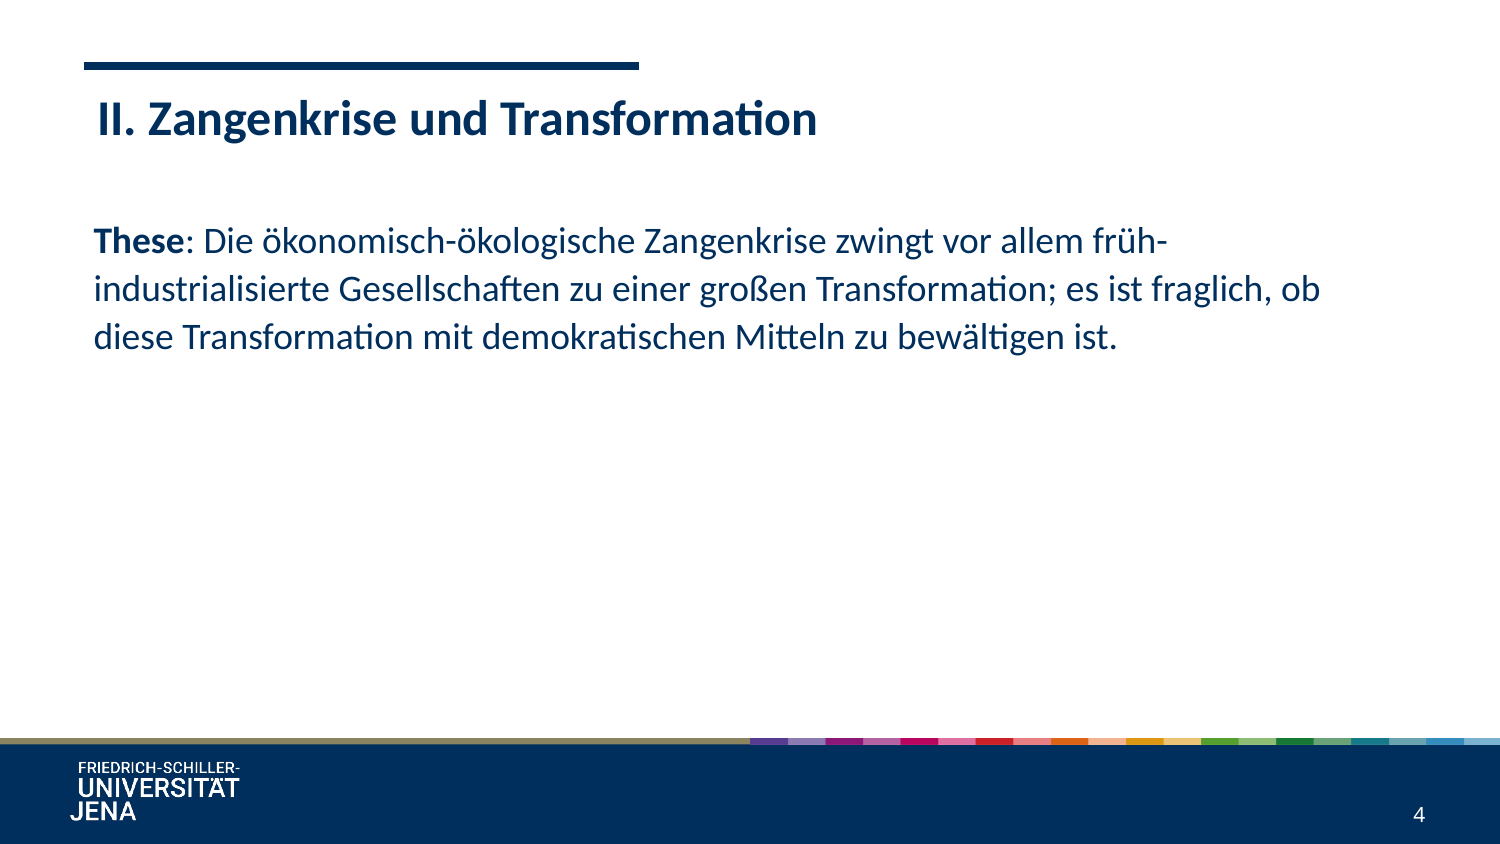

II. Zangenkrise und Transformation
These: Die ökonomisch-ökologische Zangenkrise zwingt vor allem früh-industrialisierte Gesellschaften zu einer großen Transformation; es ist fraglich, ob diese Transformation mit demokratischen Mitteln zu bewältigen ist.